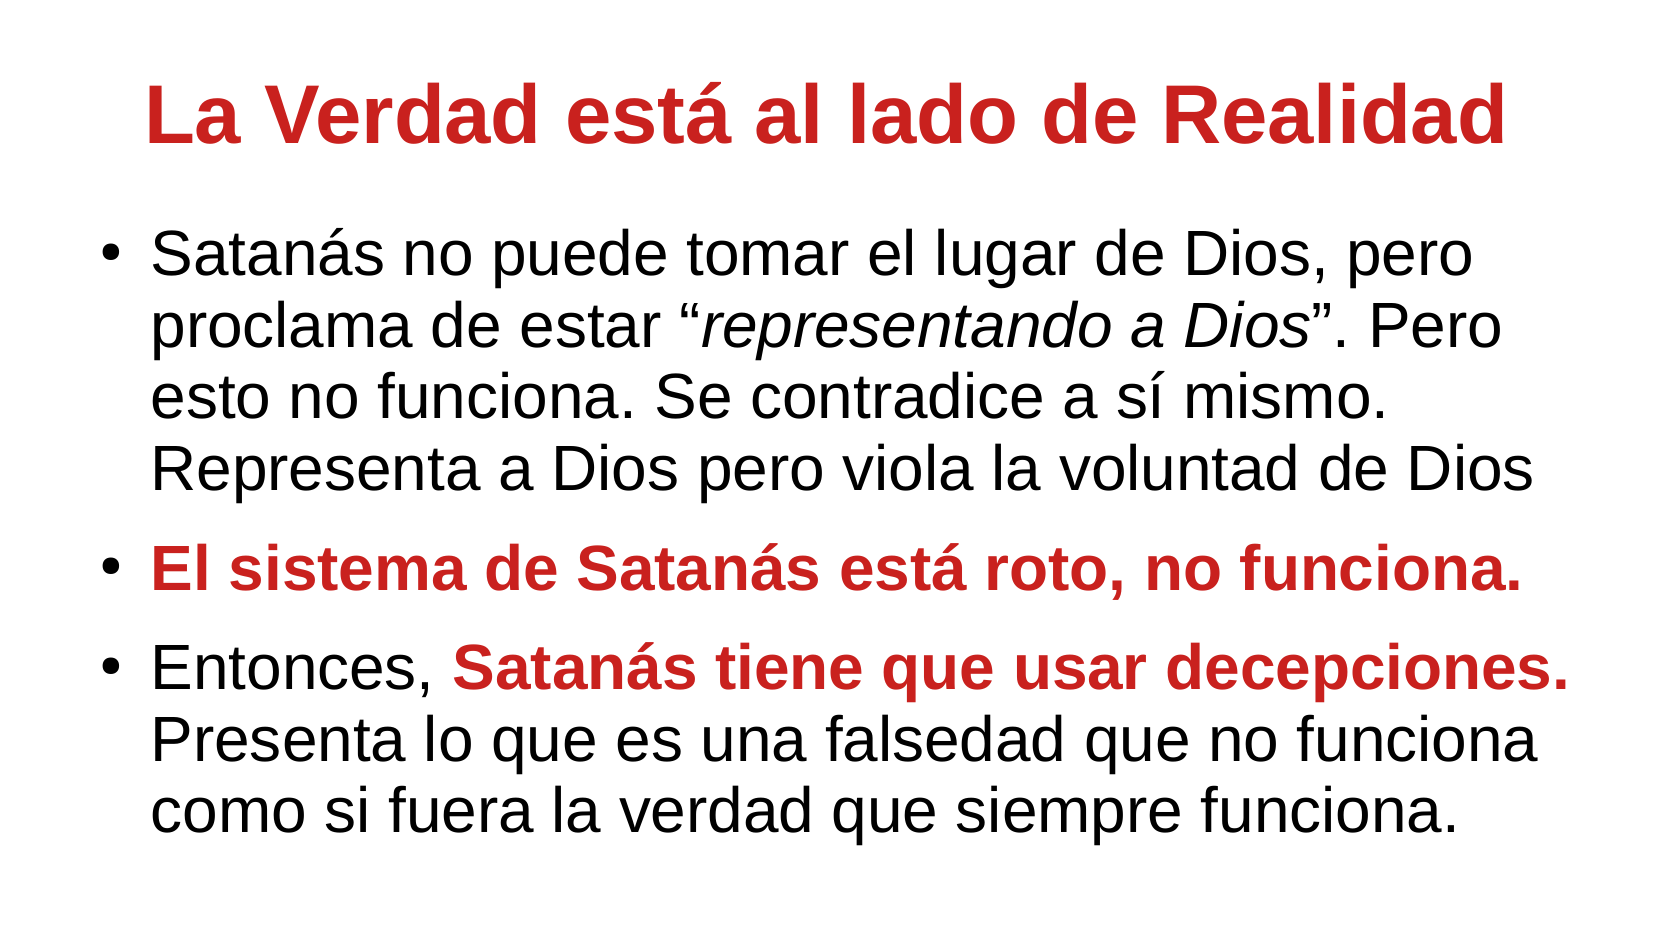

# La Verdad está al lado de Realidad
Satanás no puede tomar el lugar de Dios, pero proclama de estar “representando a Dios”. Pero esto no funciona. Se contradice a sí mismo. Representa a Dios pero viola la voluntad de Dios
El sistema de Satanás está roto, no funciona.
Entonces, Satanás tiene que usar decepciones. Presenta lo que es una falsedad que no funciona como si fuera la verdad que siempre funciona.